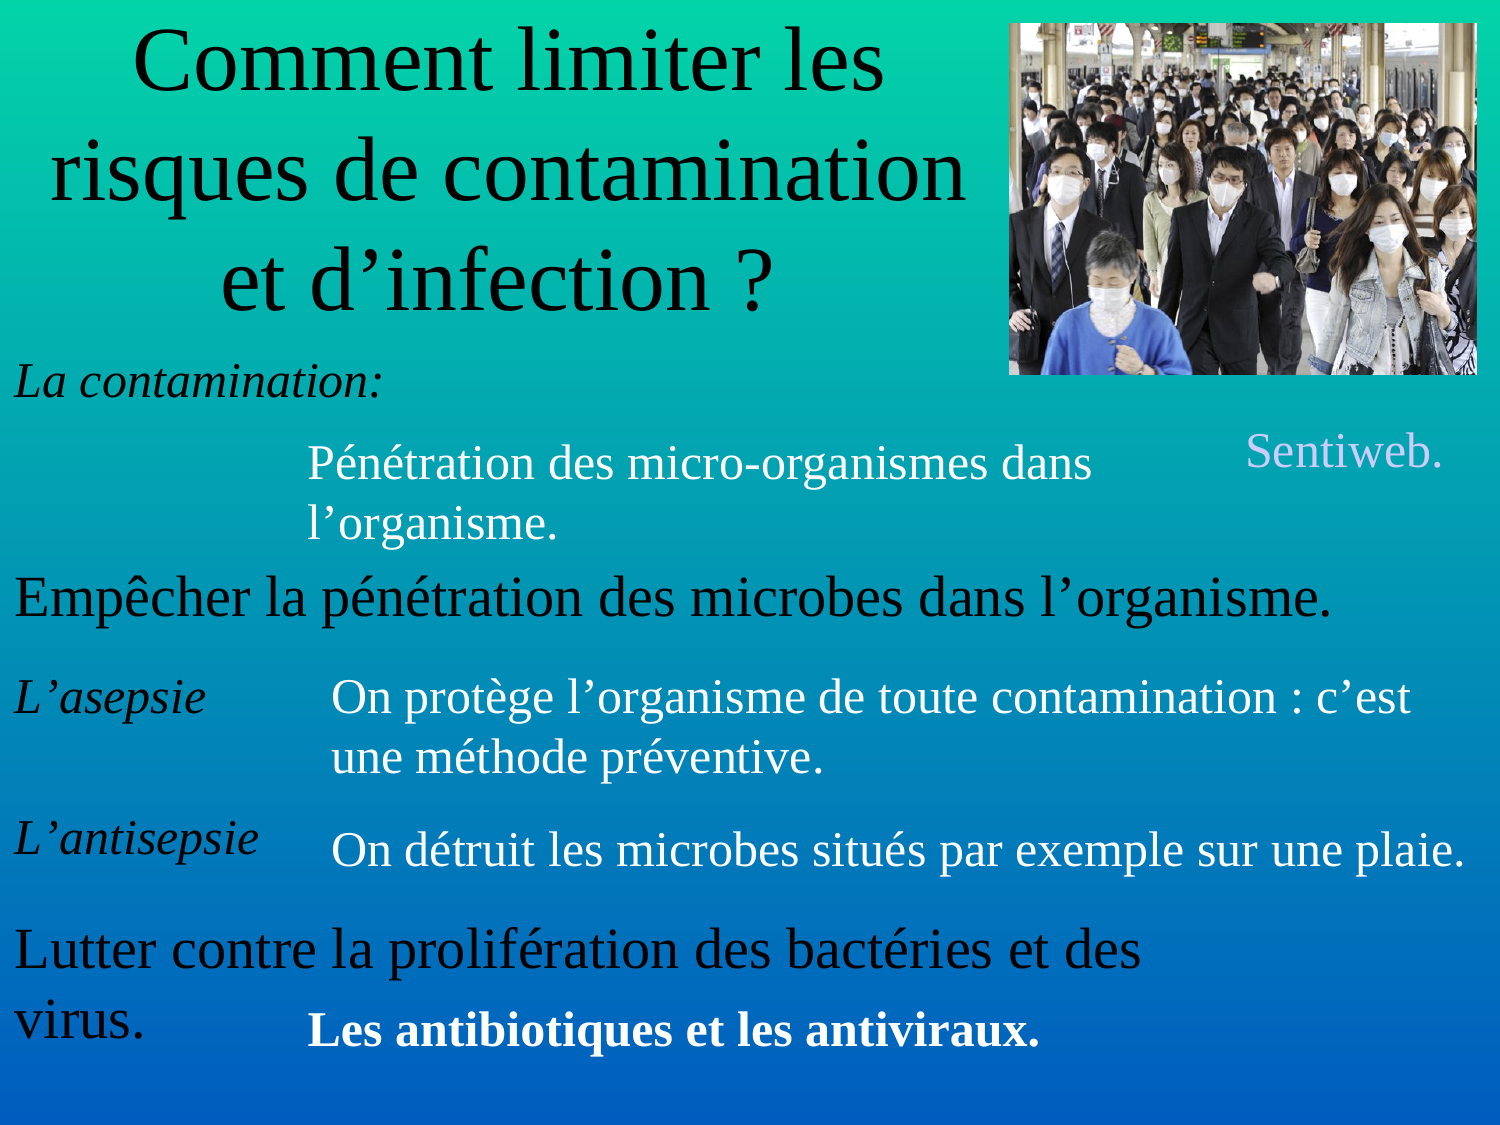

# Comment limiter les risques de contamination et d’infection ?
La contamination:
Sentiweb.
Pénétration des micro-organismes dans l’organisme.
Empêcher la pénétration des microbes dans l’organisme.
L’asepsie
On protège l’organisme de toute contamination : c’est une méthode préventive.
L’antisepsie
On détruit les microbes situés par exemple sur une plaie.
Lutter contre la prolifération des bactéries et des virus.
Les antibiotiques et les antiviraux.